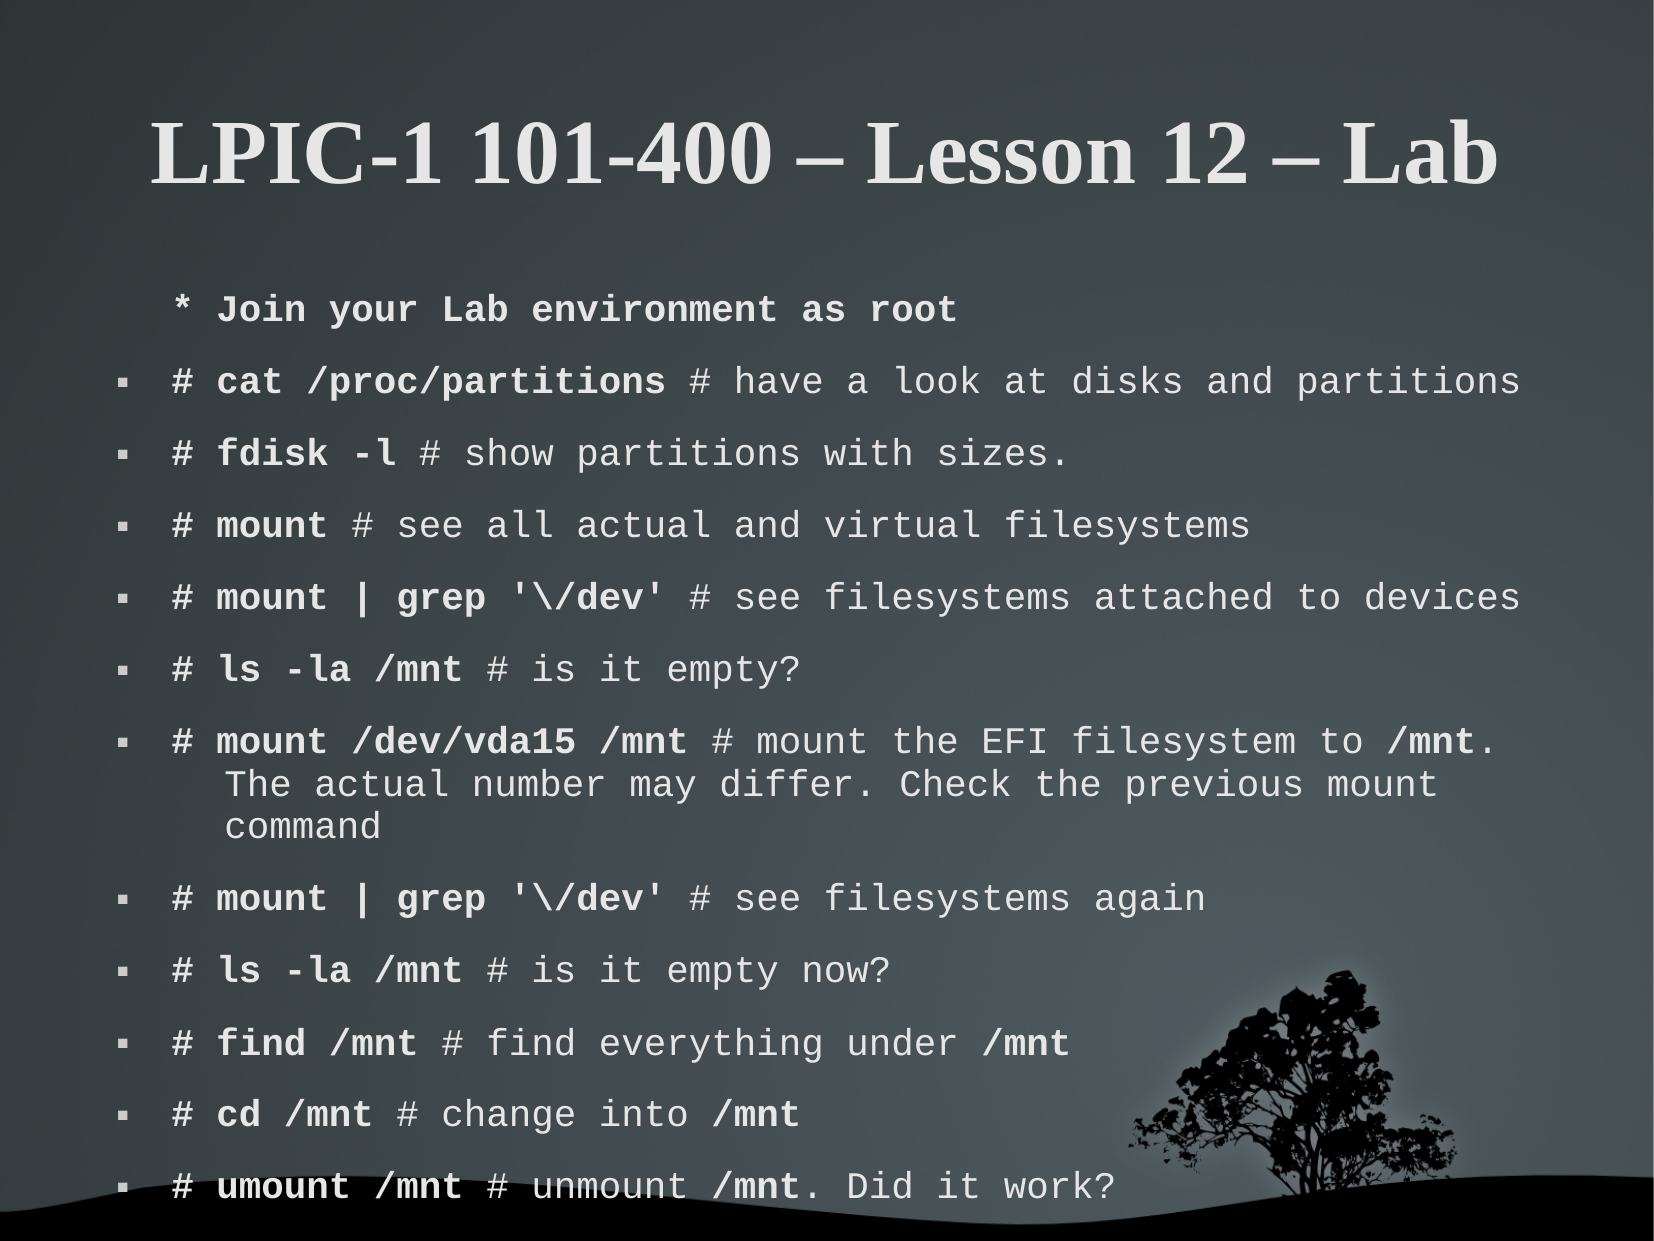

# LPIC-1 101-400 – Lesson 12 – Lab
* Join your Lab environment as root
# cat /proc/partitions # have a look at disks and partitions
# fdisk -l # show partitions with sizes.
# mount # see all actual and virtual filesystems
# mount | grep '\/dev' # see filesystems attached to devices
# ls -la /mnt # is it empty?
# mount /dev/vda15 /mnt # mount the EFI filesystem to /mnt. The actual number may differ. Check the previous mount command
# mount | grep '\/dev' # see filesystems again
# ls -la /mnt # is it empty now?
# find /mnt # find everything under /mnt
# cd /mnt # change into /mnt
# umount /mnt # unmount /mnt. Did it work?
# mount | grep '\/mnt' # still there?